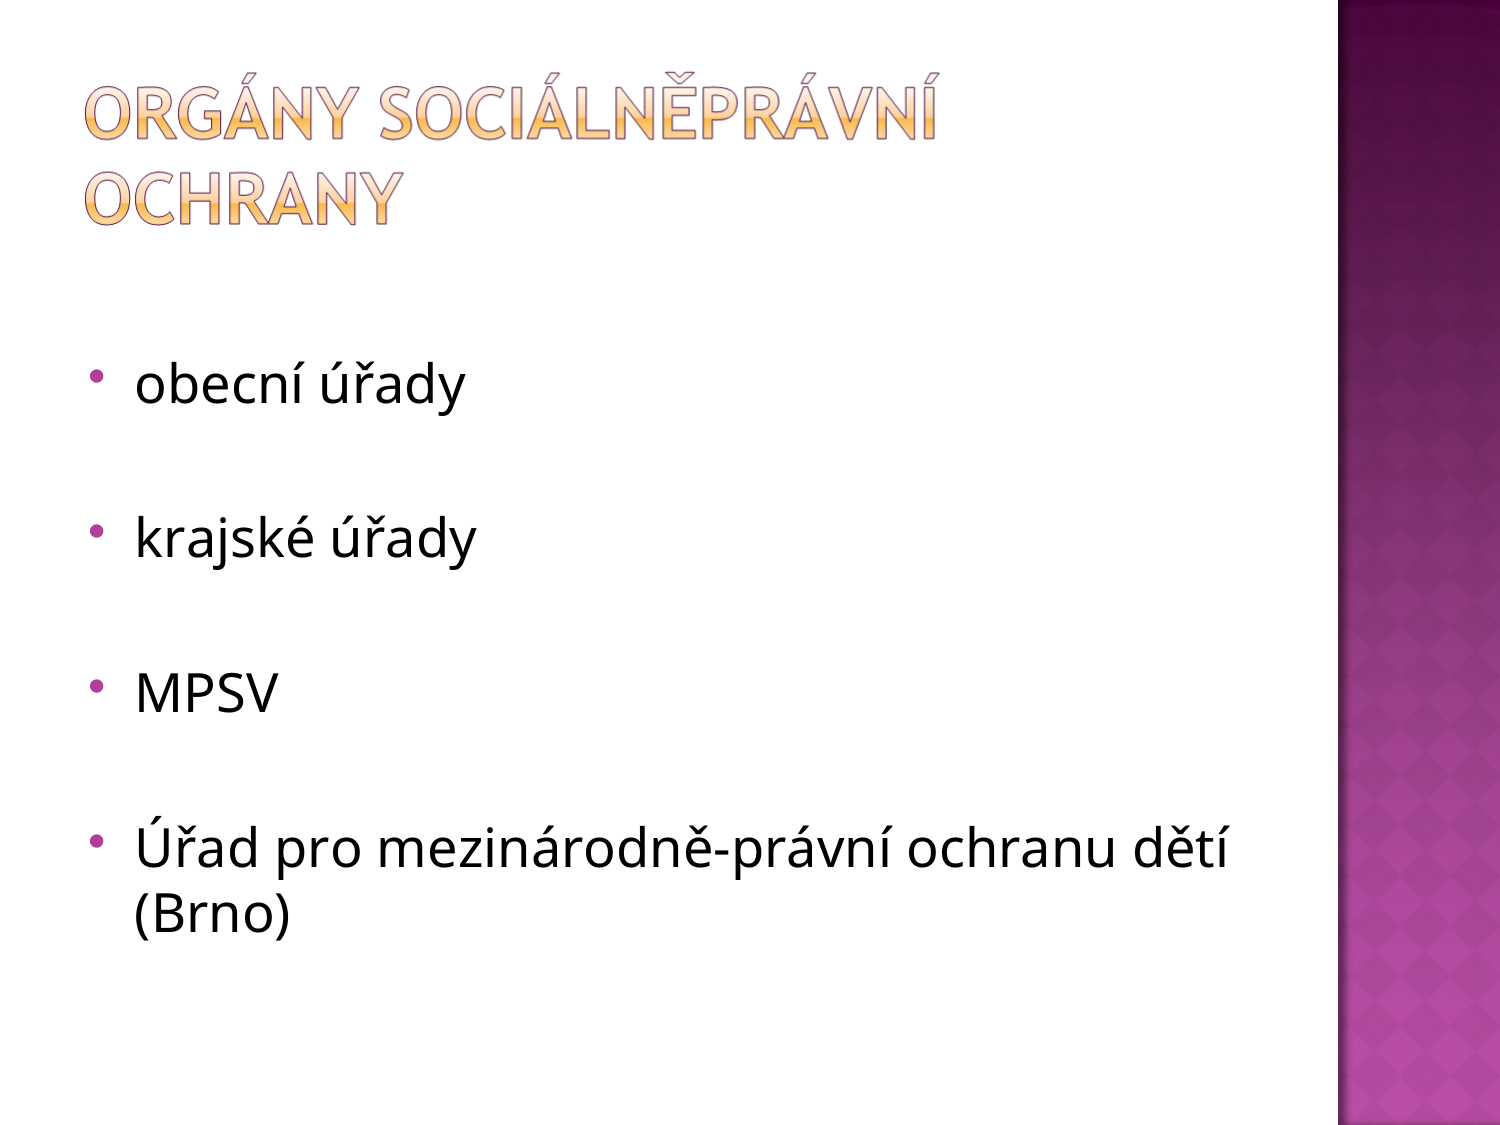

# obecní úřady
krajské úřady
MPSV
Úřad pro mezinárodně-právní ochranu dětí (Brno)